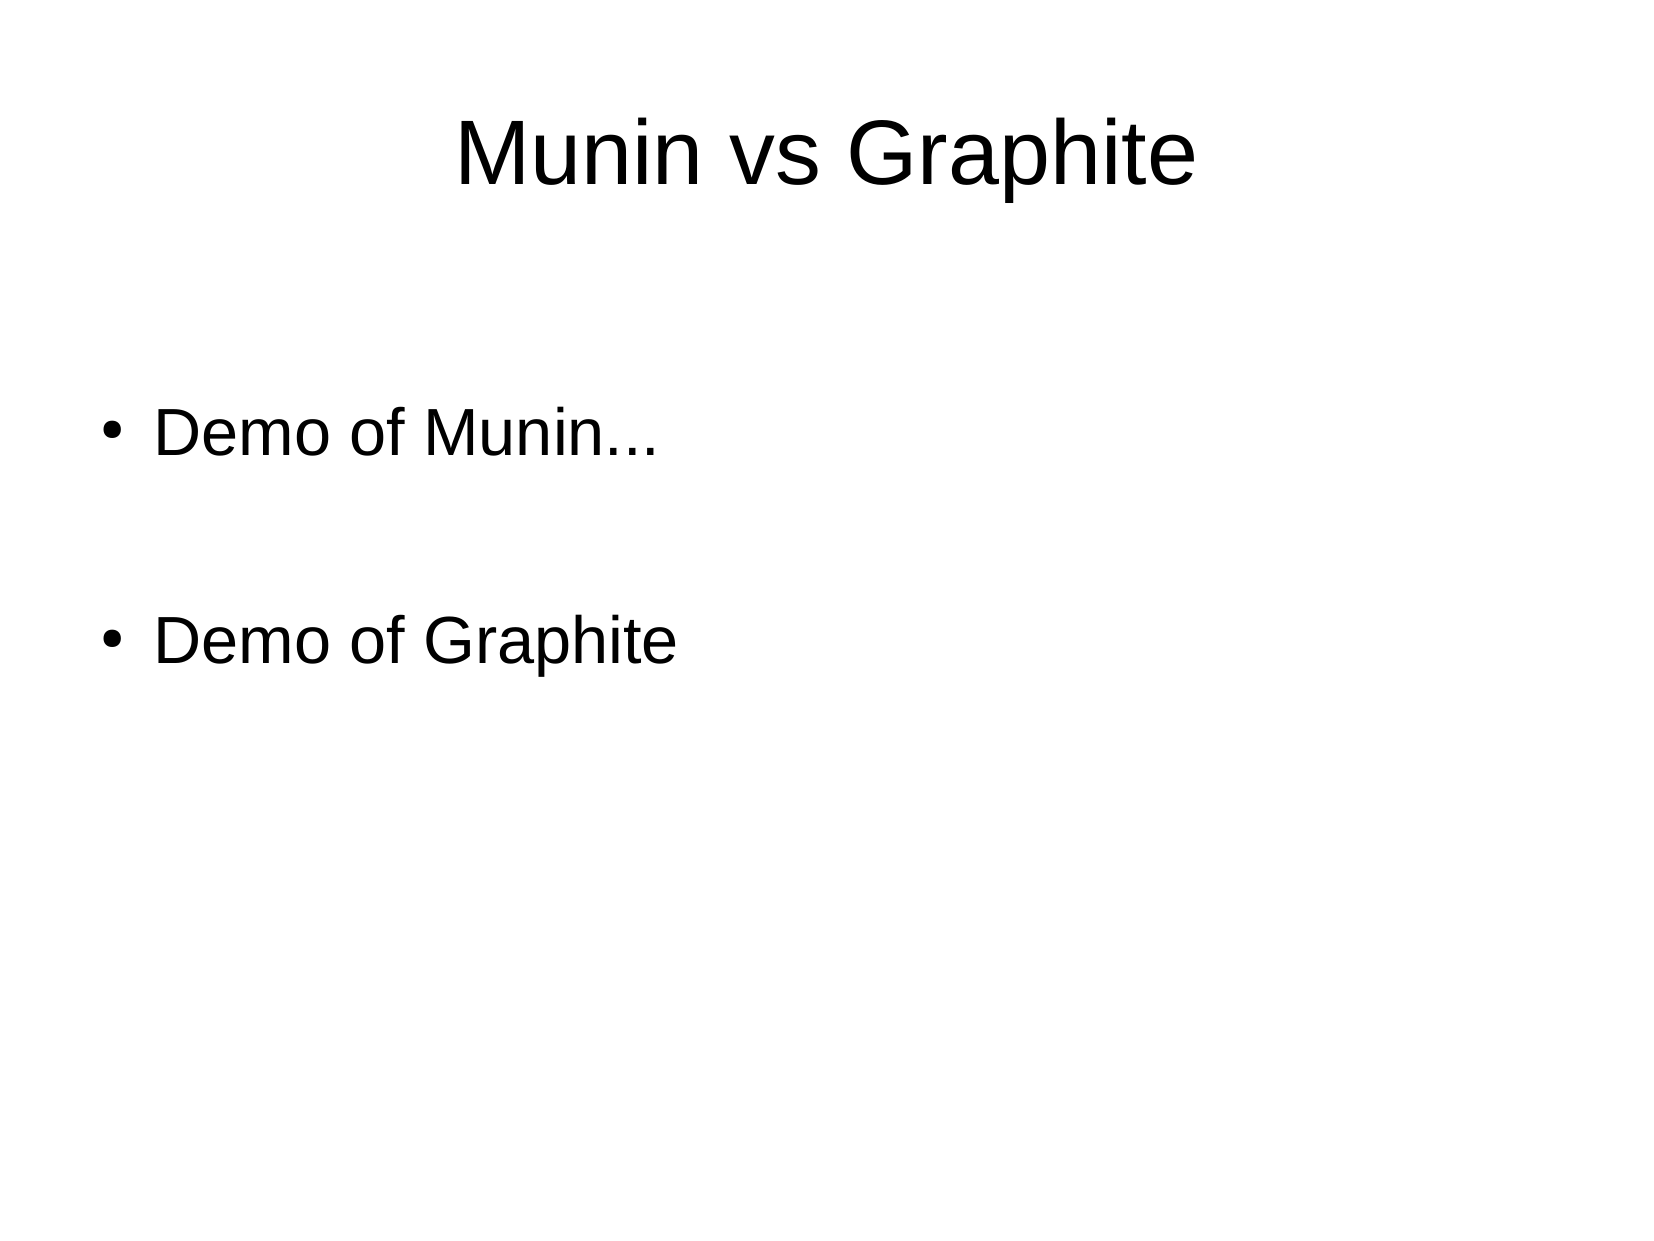

# Munin vs Graphite
Demo of Munin...
Demo of Graphite